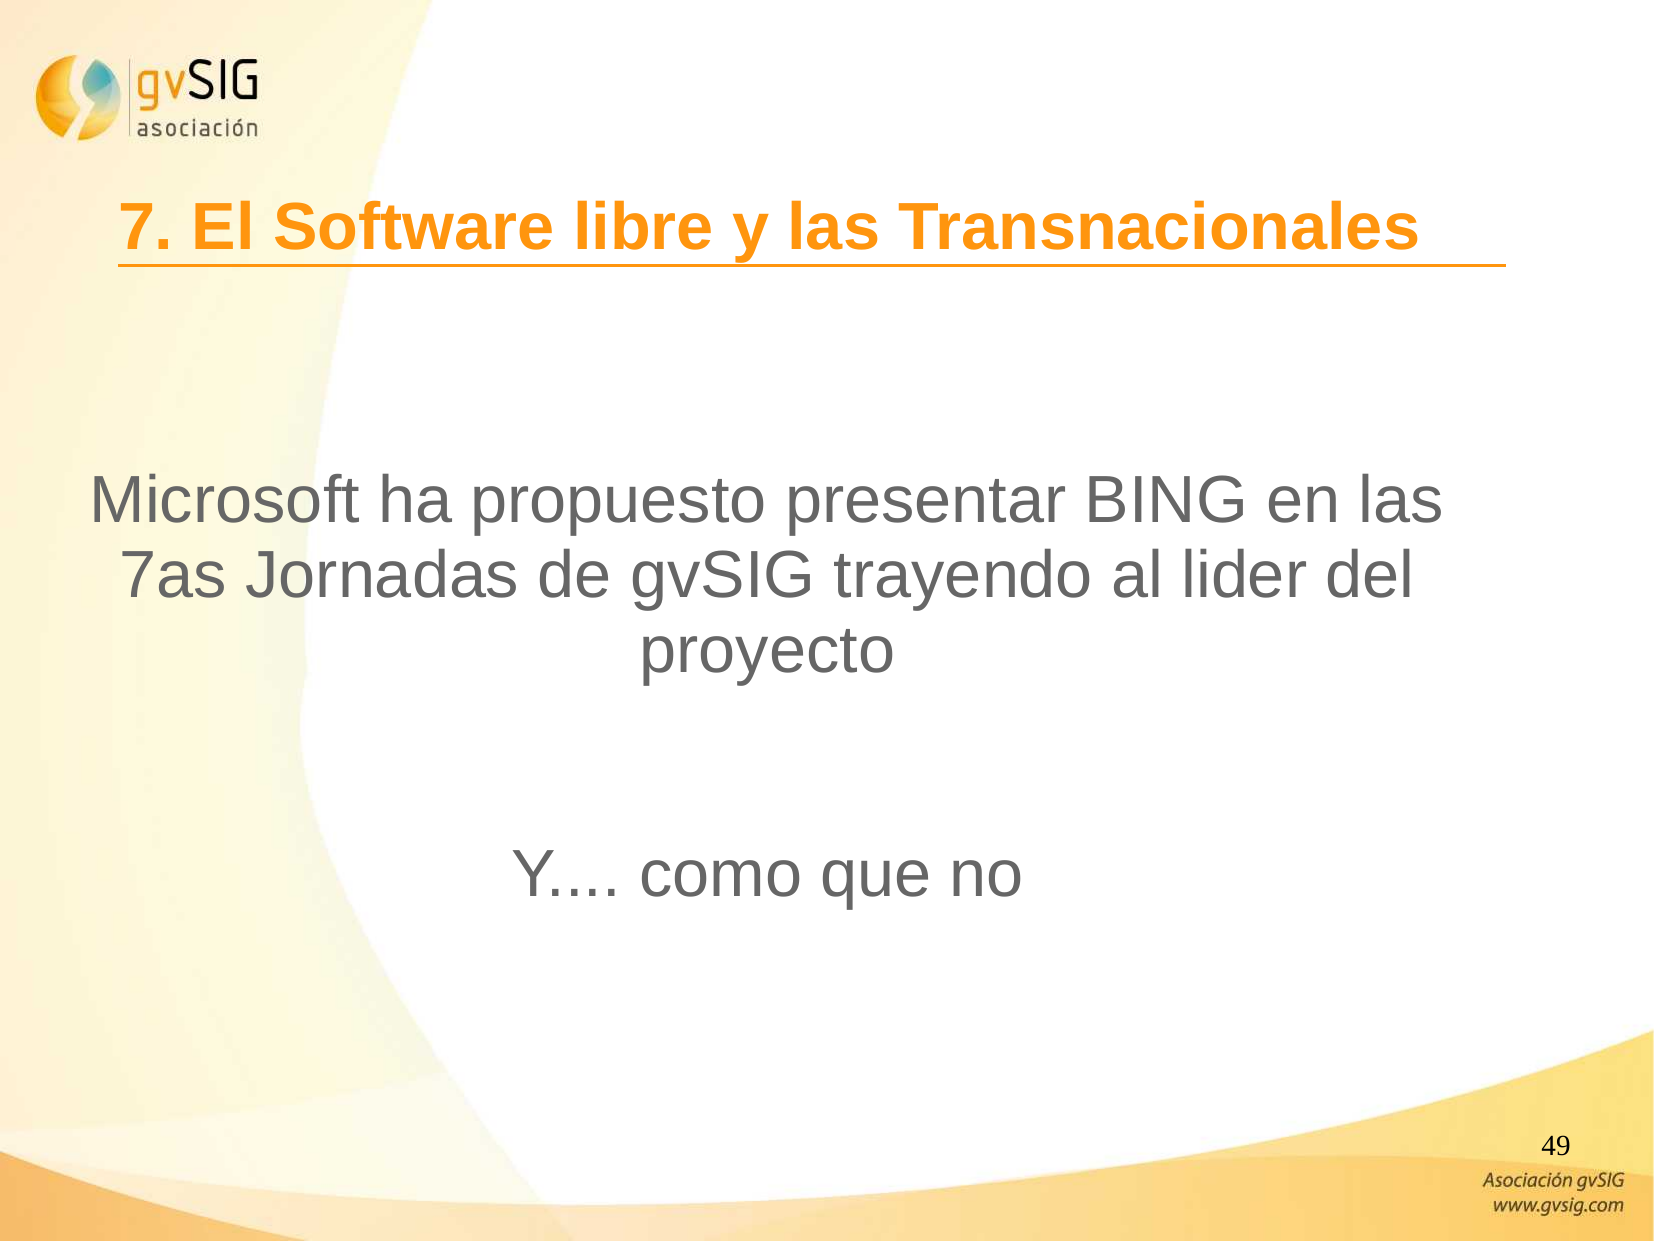

# 7. El Software libre y las Transnacionales
Microsoft ha propuesto presentar BING en las 7as Jornadas de gvSIG trayendo al lider del proyecto
Y.... como que no
49